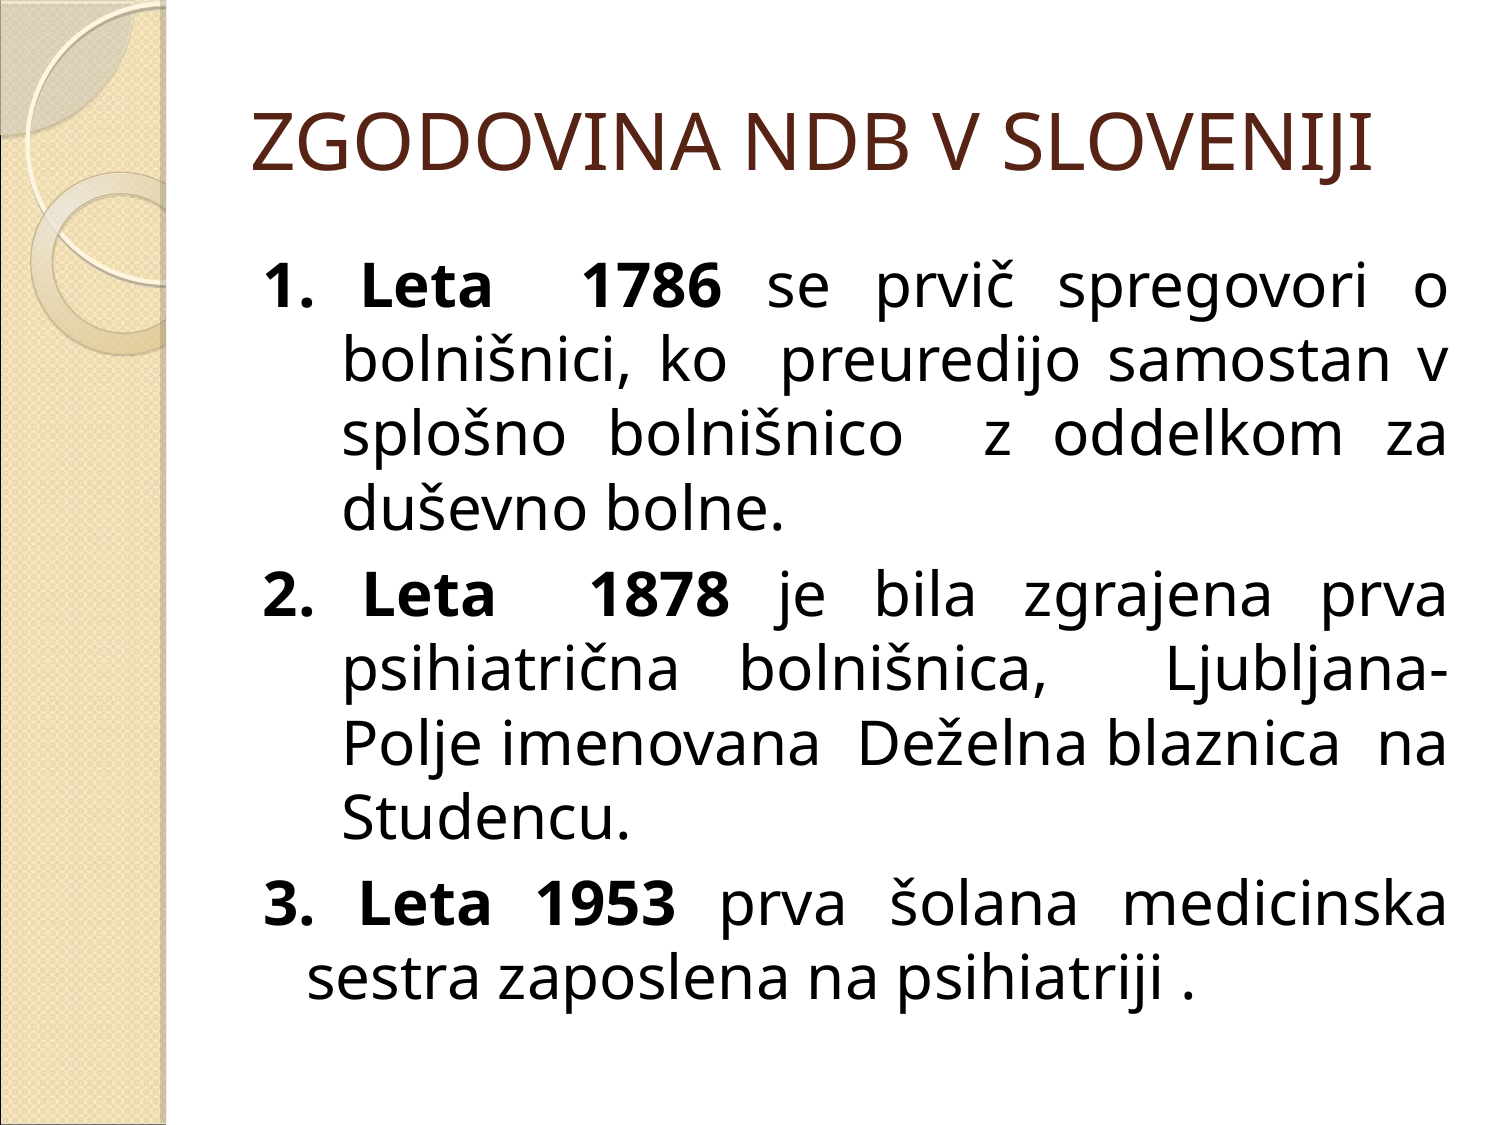

# ZGODOVINA NDB V SLOVENIJI
1. Leta 1786 se prvič spregovori o bolnišnici, ko preuredijo samostan v splošno bolnišnico z oddelkom za duševno bolne.
2. Leta 1878 je bila zgrajena prva psihiatrična bolnišnica, Ljubljana- Polje imenovana Deželna blaznica na Studencu.
3. Leta 1953 prva šolana medicinska sestra zaposlena na psihiatriji .